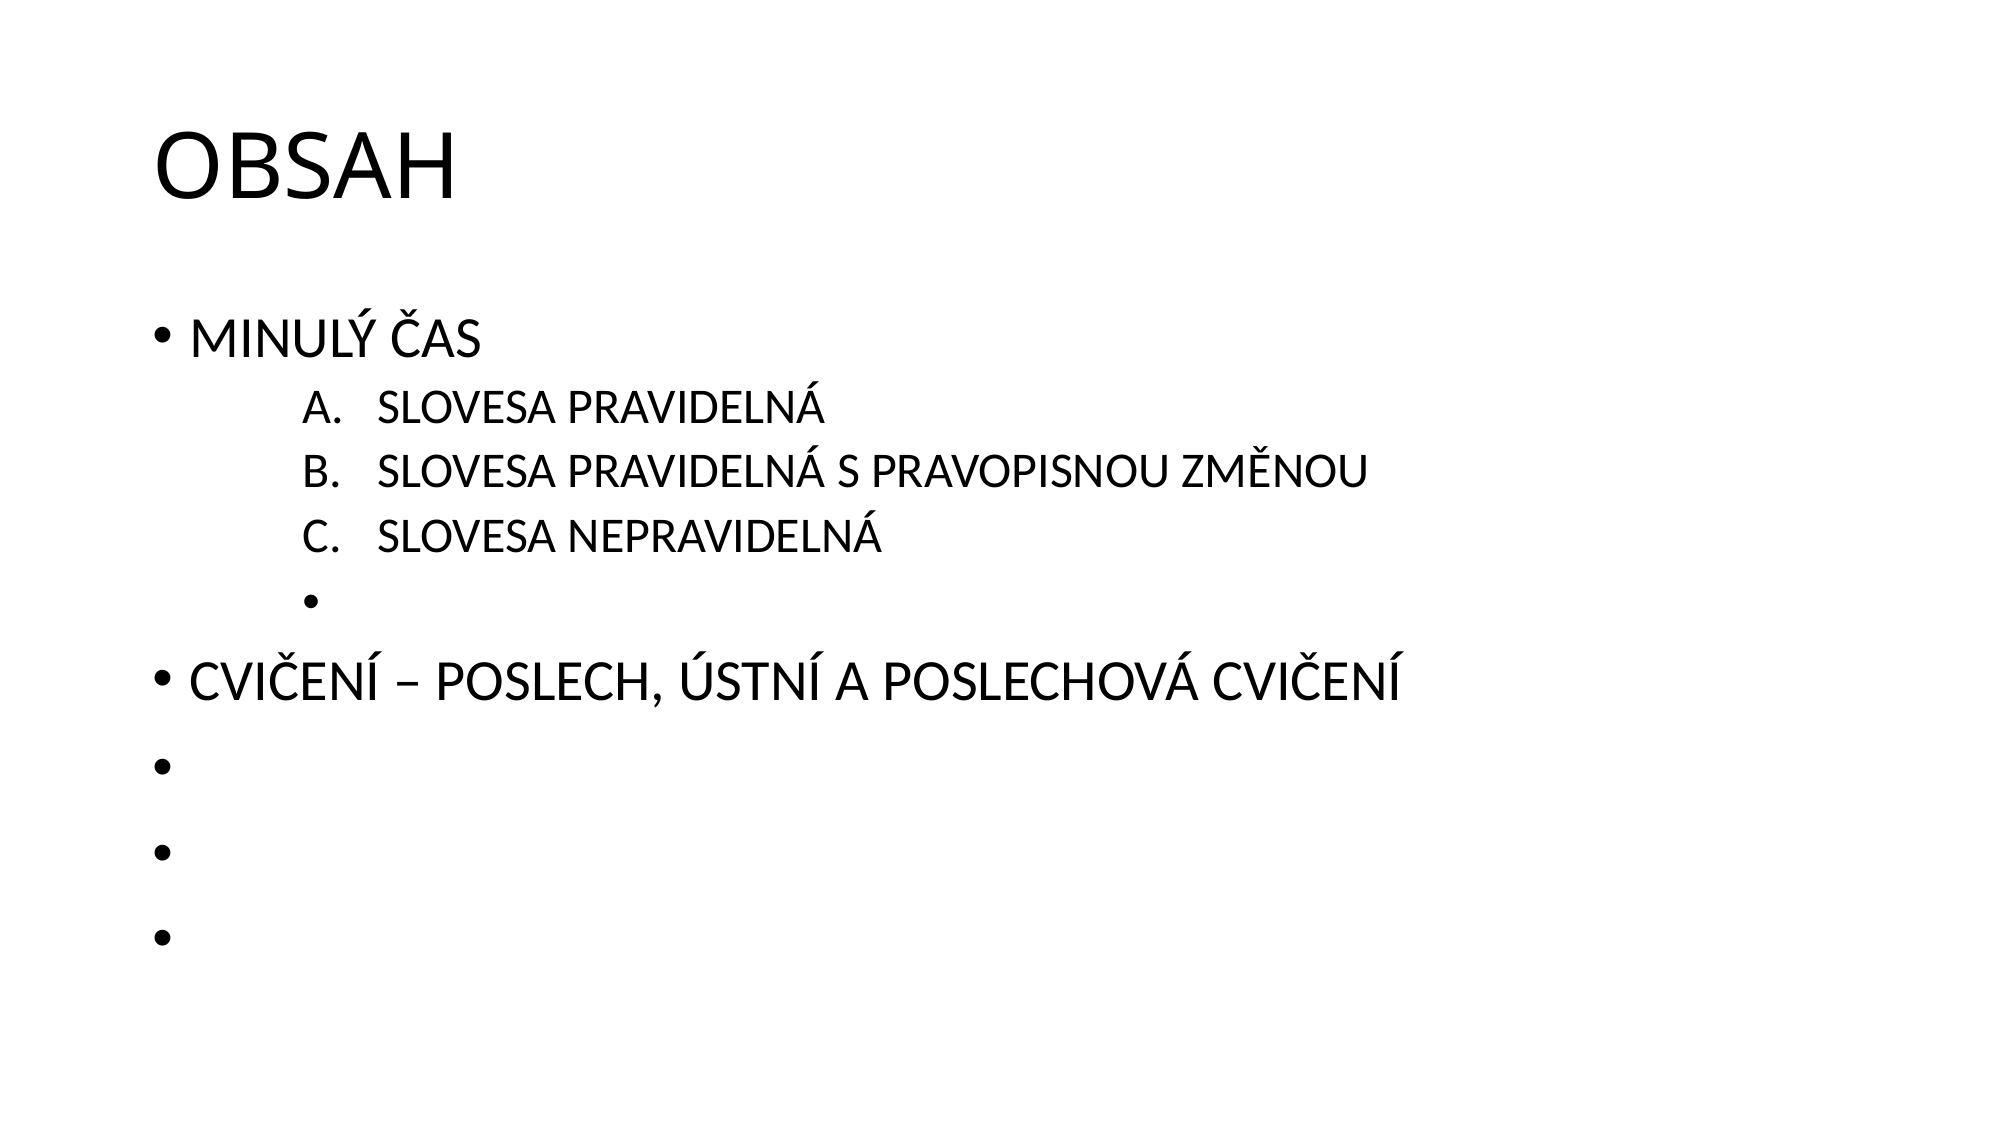

# OBSAH
MINULÝ ČAS
SLOVESA PRAVIDELNÁ
SLOVESA PRAVIDELNÁ S PRAVOPISNOU ZMĚNOU
SLOVESA NEPRAVIDELNÁ
CVIČENÍ – POSLECH, ÚSTNÍ A POSLECHOVÁ CVIČENÍ